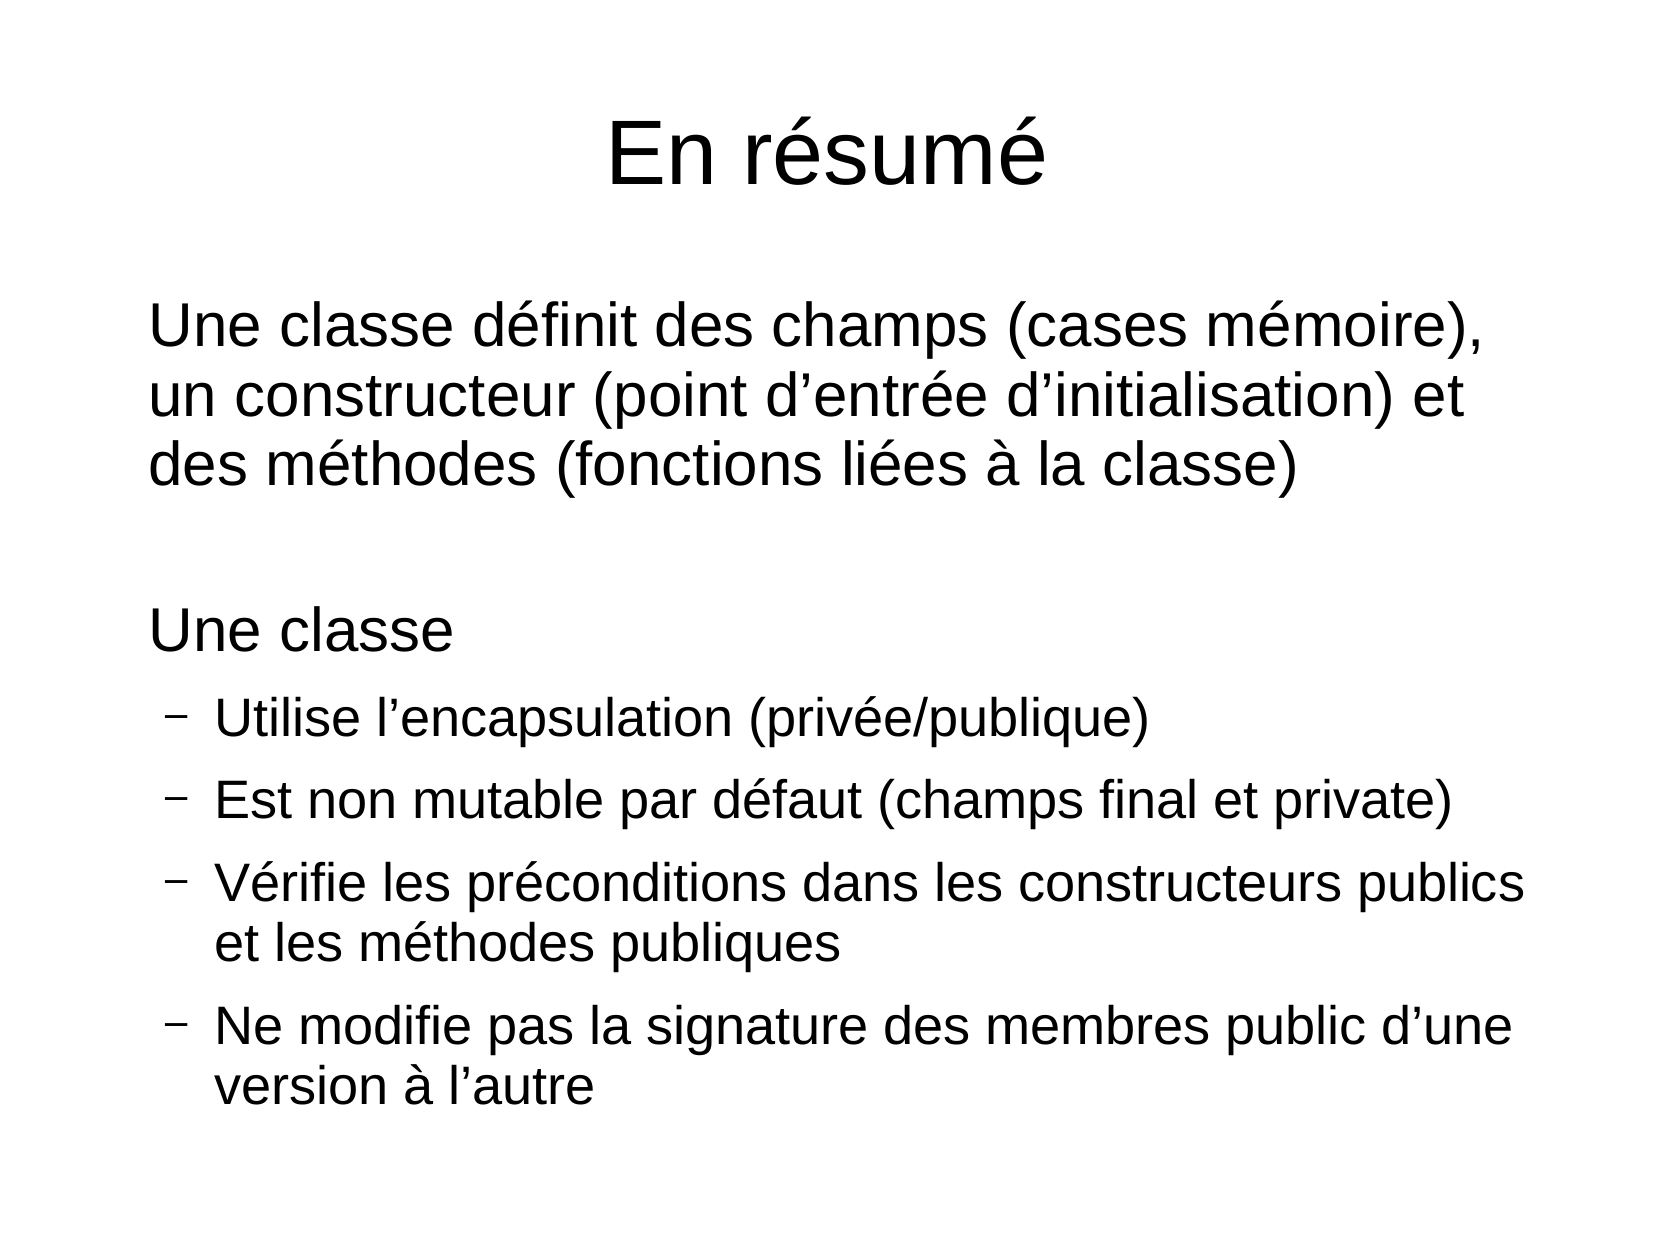

# En résumé
Une classe définit des champs (cases mémoire), un constructeur (point d’entrée d’initialisation) et des méthodes (fonctions liées à la classe)
Une classe
Utilise l’encapsulation (privée/publique)
Est non mutable par défaut (champs final et private)
Vérifie les préconditions dans les constructeurs publics et les méthodes publiques
Ne modifie pas la signature des membres public d’une version à l’autre